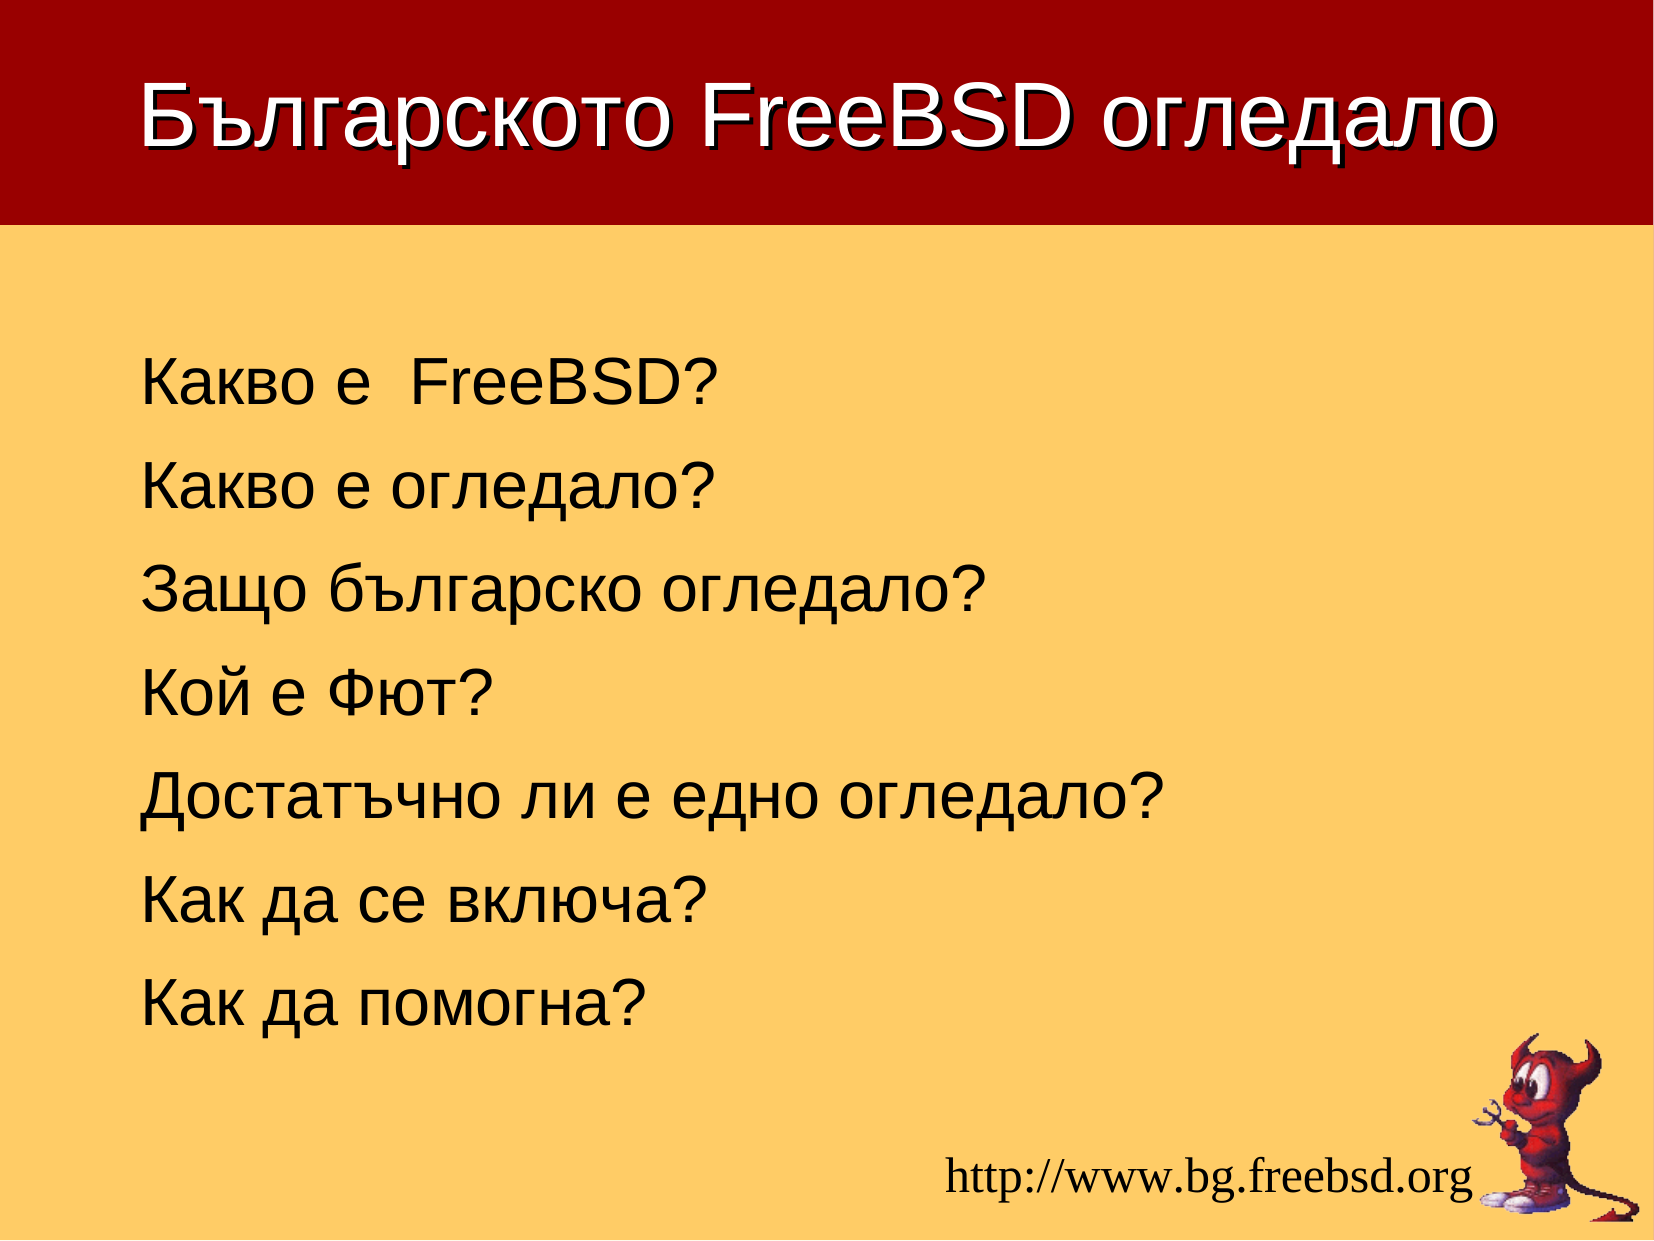

# Българското FreeBSD огледало
 Какво е FreeBSD?
 Какво е огледало?
 Защо българско огледало?
 Кой е Фют?
 Достатъчно ли е едно огледало?
 Как да се включа?
 Как да помогна?
http://www.bg.freebsd.org